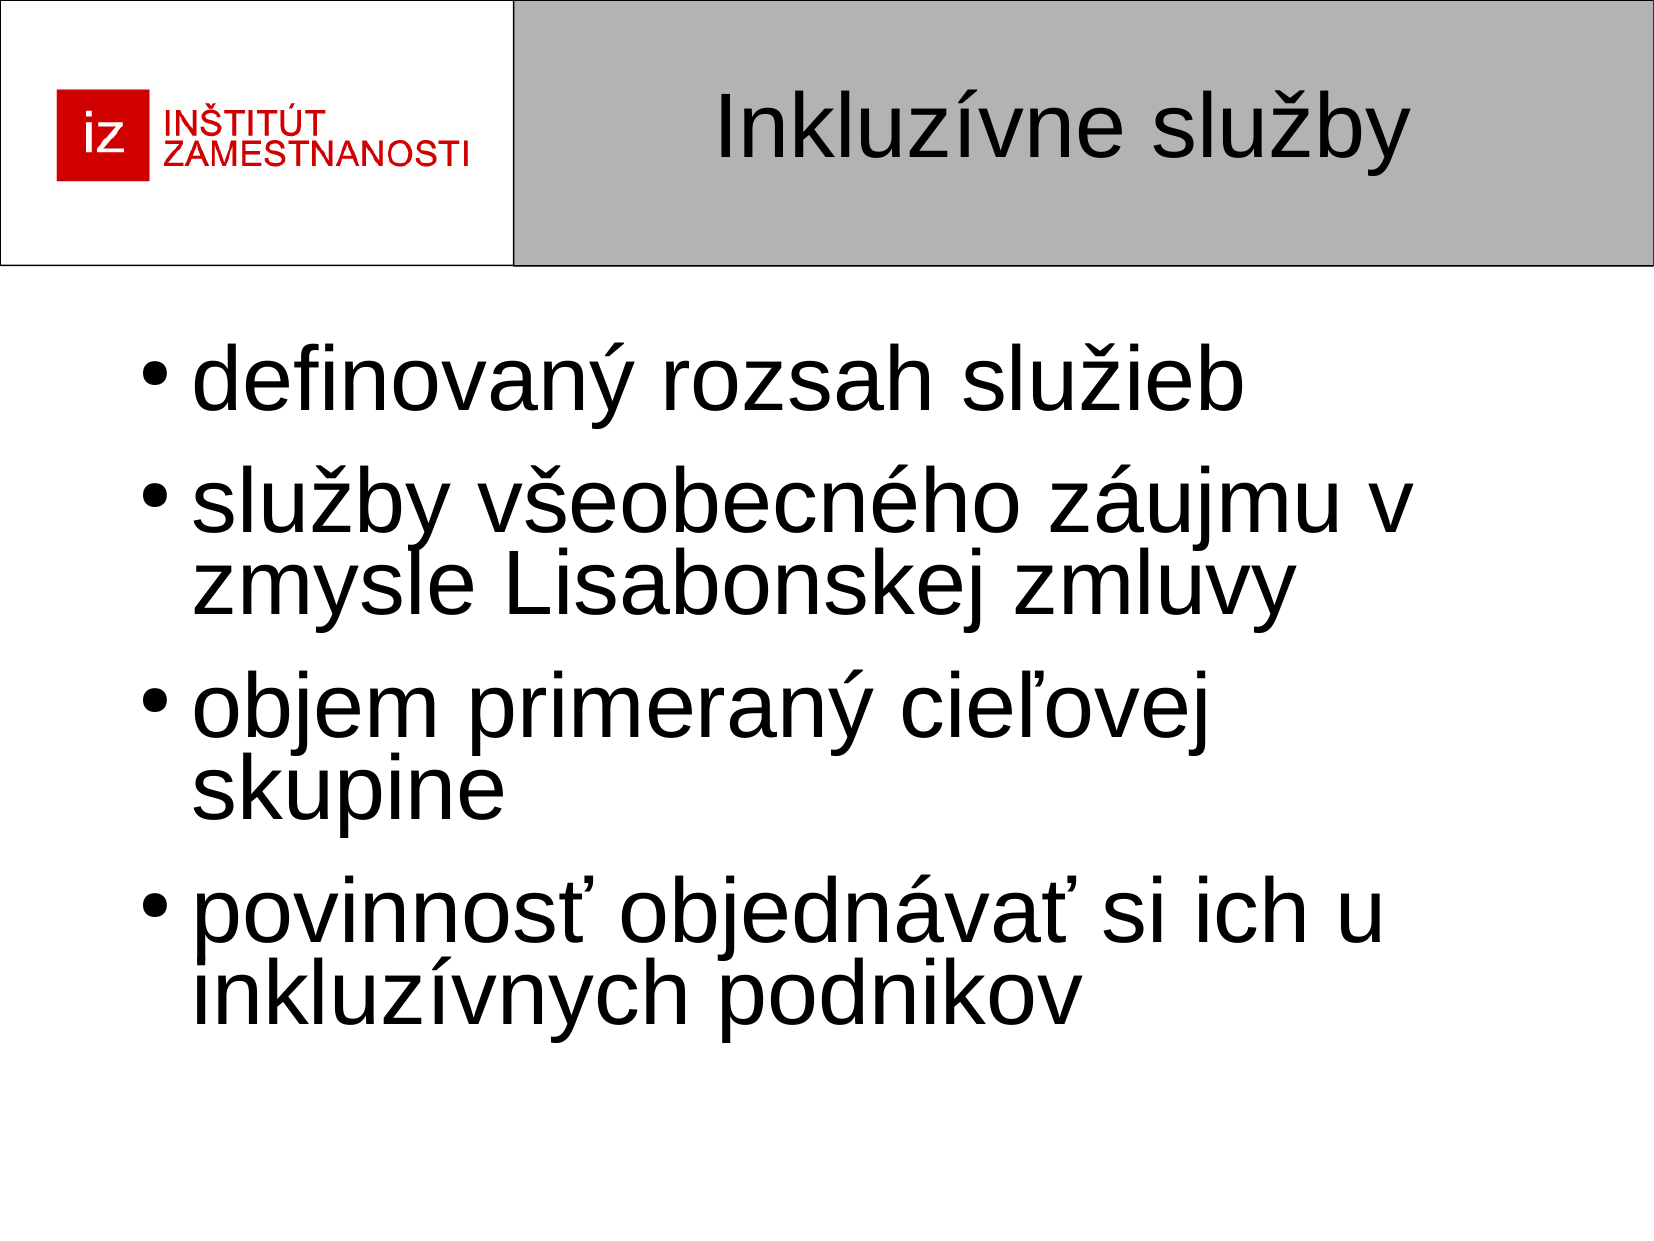

# Inkluzívne služby
definovaný rozsah služieb
služby všeobecného záujmu v zmysle Lisabonskej zmluvy
objem primeraný cieľovej skupine
povinnosť objednávať si ich u inkluzívnych podnikov